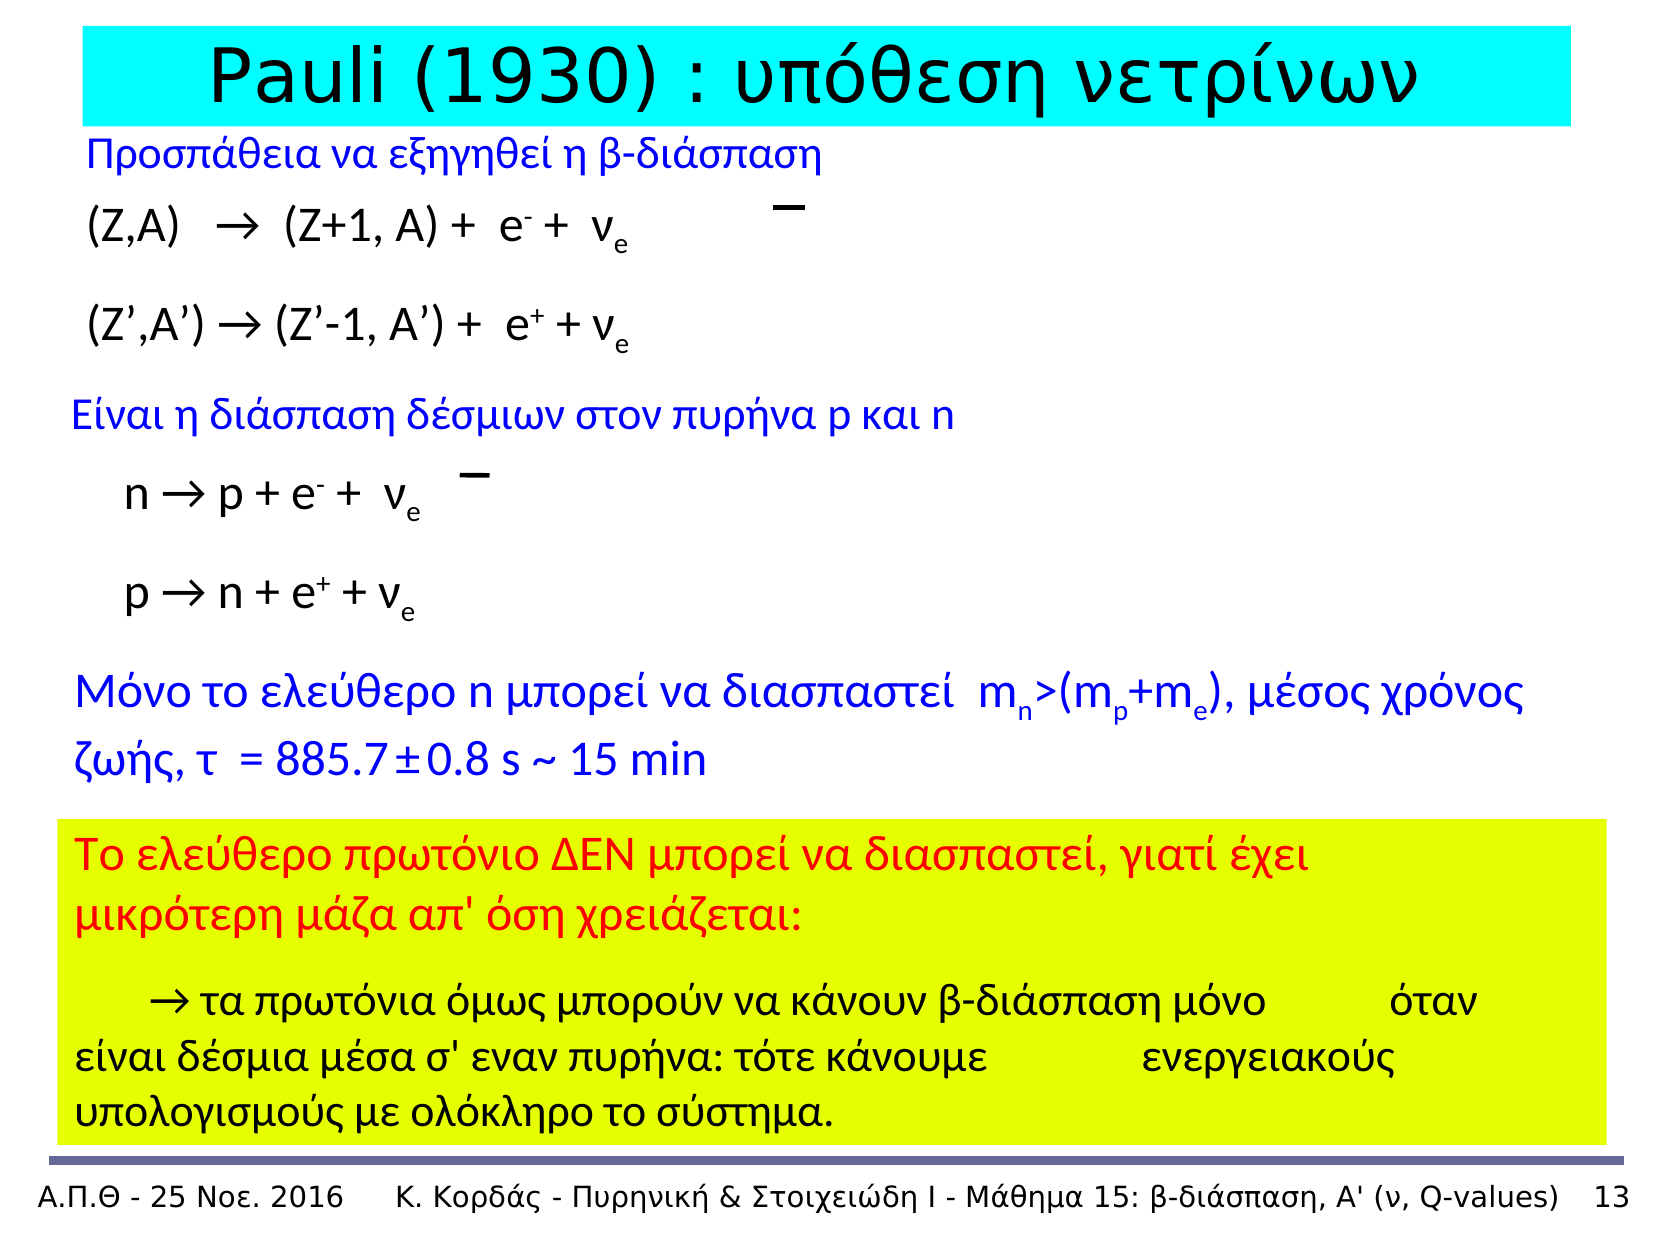

# Pauli (1930) : υπόθεση νετρίνων
Προσπάθεια να εξηγηθεί η β-διάσπαση
(Z,A) → (Z+1, A) + e- + νe
(Z’,A’) → (Z’-1, A’) + e+ + νe
Είναι η διάσπαση δέσμιων στον πυρήνα p και n
n → p + e- + νe
p → n + e+ + νe
Μόνο το ελεύθερο n μπορεί να διασπαστεί mn>(mp+me), μέσος χρόνος ζωής, τ  = 885.7 ± 0.8 s ~ 15 min
Το ελεύθερο πρωτόνιο ΔΕΝ μπορεί να διασπαστεί, γιατί έχει μικρότερη μάζα απ' όση χρειάζεται:
	→ τα πρωτόνια όμως μπορούν να κάνουν β-διάσπαση μόνο όταν είναι δέσμια μέσα σ' εναν πυρήνα: τότε κάνουμε ενεργειακούς υπολογισμούς με ολόκληρο το σύστημα.
Α.Π.Θ - 25 Νοε. 2016
Κ. Κορδάς - Πυρηνική & Στοιχειώδη Ι - Μάθημα 15: β-διάσπαση, A' (ν, Q-values)
13